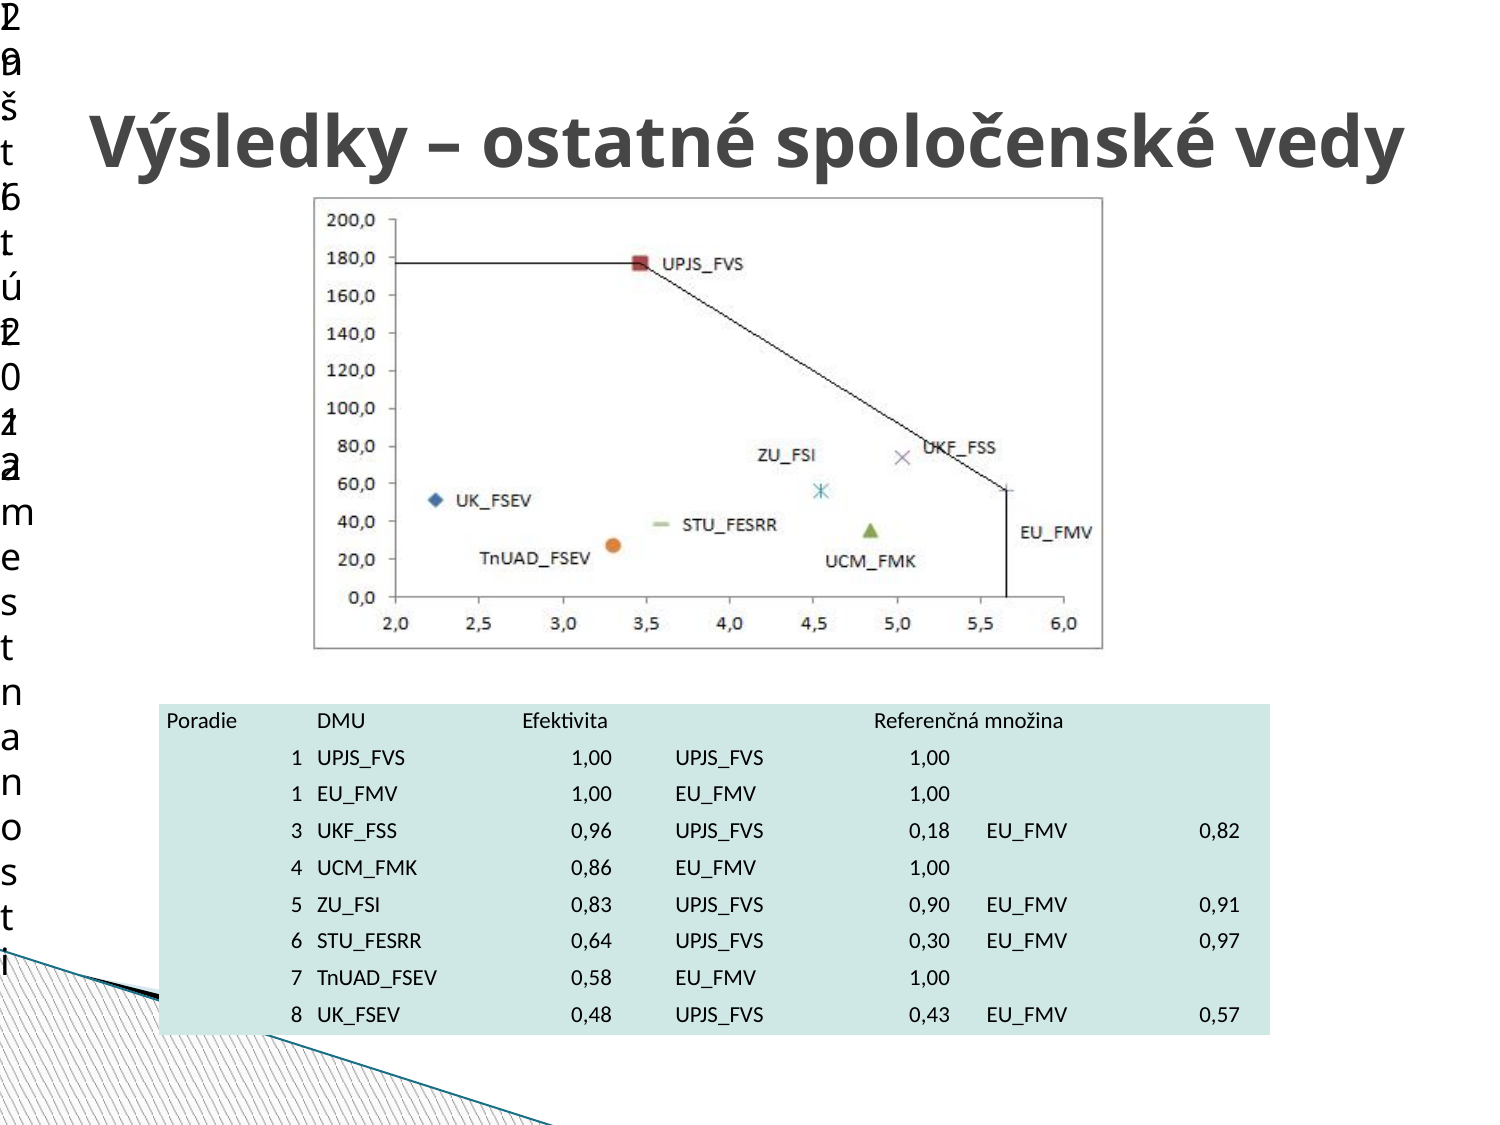

29. 6. 2012
Inštitút zamestnanosti
# Výsledky – ostatné spoločenské vedy
| Poradie | DMU | Efektivita | Referenčná množina | | | |
| --- | --- | --- | --- | --- | --- | --- |
| 1 | UPJS\_FVS | 1,00 | UPJS\_FVS | 1,00 | | |
| 1 | EU\_FMV | 1,00 | EU\_FMV | 1,00 | | |
| 3 | UKF\_FSS | 0,96 | UPJS\_FVS | 0,18 | EU\_FMV | 0,82 |
| 4 | UCM\_FMK | 0,86 | EU\_FMV | 1,00 | | |
| 5 | ZU\_FSI | 0,83 | UPJS\_FVS | 0,90 | EU\_FMV | 0,91 |
| 6 | STU\_FESRR | 0,64 | UPJS\_FVS | 0,30 | EU\_FMV | 0,97 |
| 7 | TnUAD\_FSEV | 0,58 | EU\_FMV | 1,00 | | |
| 8 | UK\_FSEV | 0,48 | UPJS\_FVS | 0,43 | EU\_FMV | 0,57 |